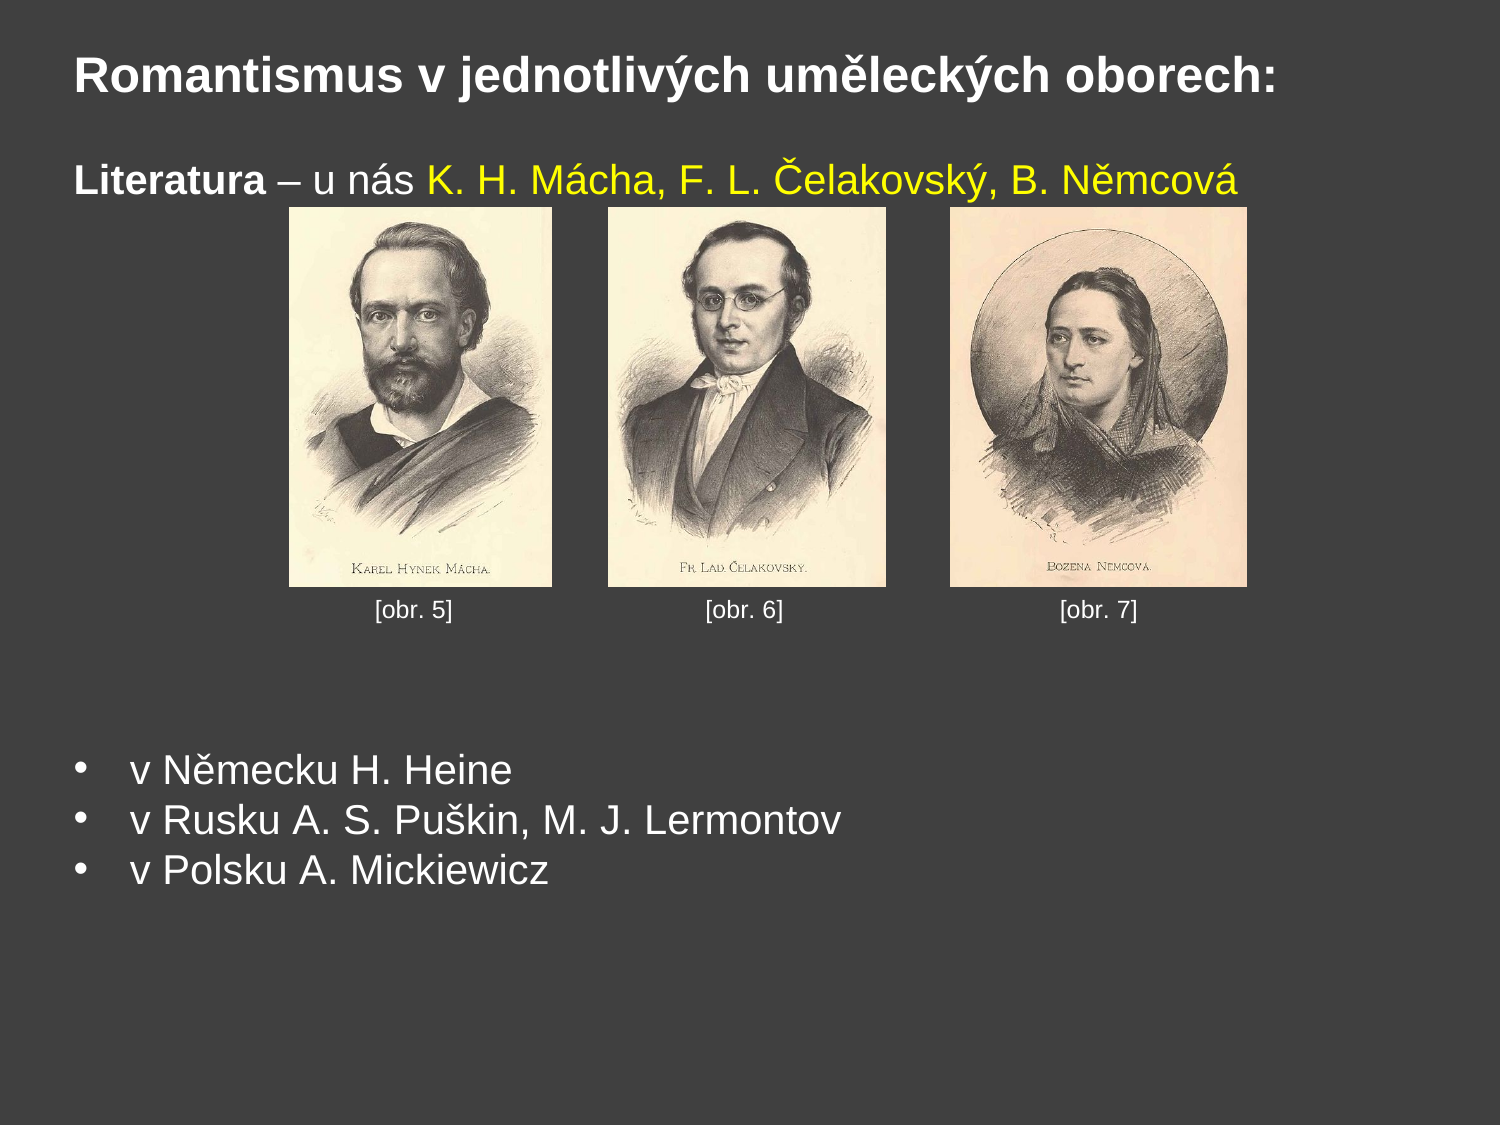

# Romantismus v jednotlivých uměleckých oborech:
Literatura – u nás K. H. Mácha, F. L. Čelakovský, B. Němcová
v Německu H. Heine
v Rusku A. S. Puškin, M. J. Lermontov
v Polsku A. Mickiewicz
[obr. 5]
[obr. 6]
[obr. 7]